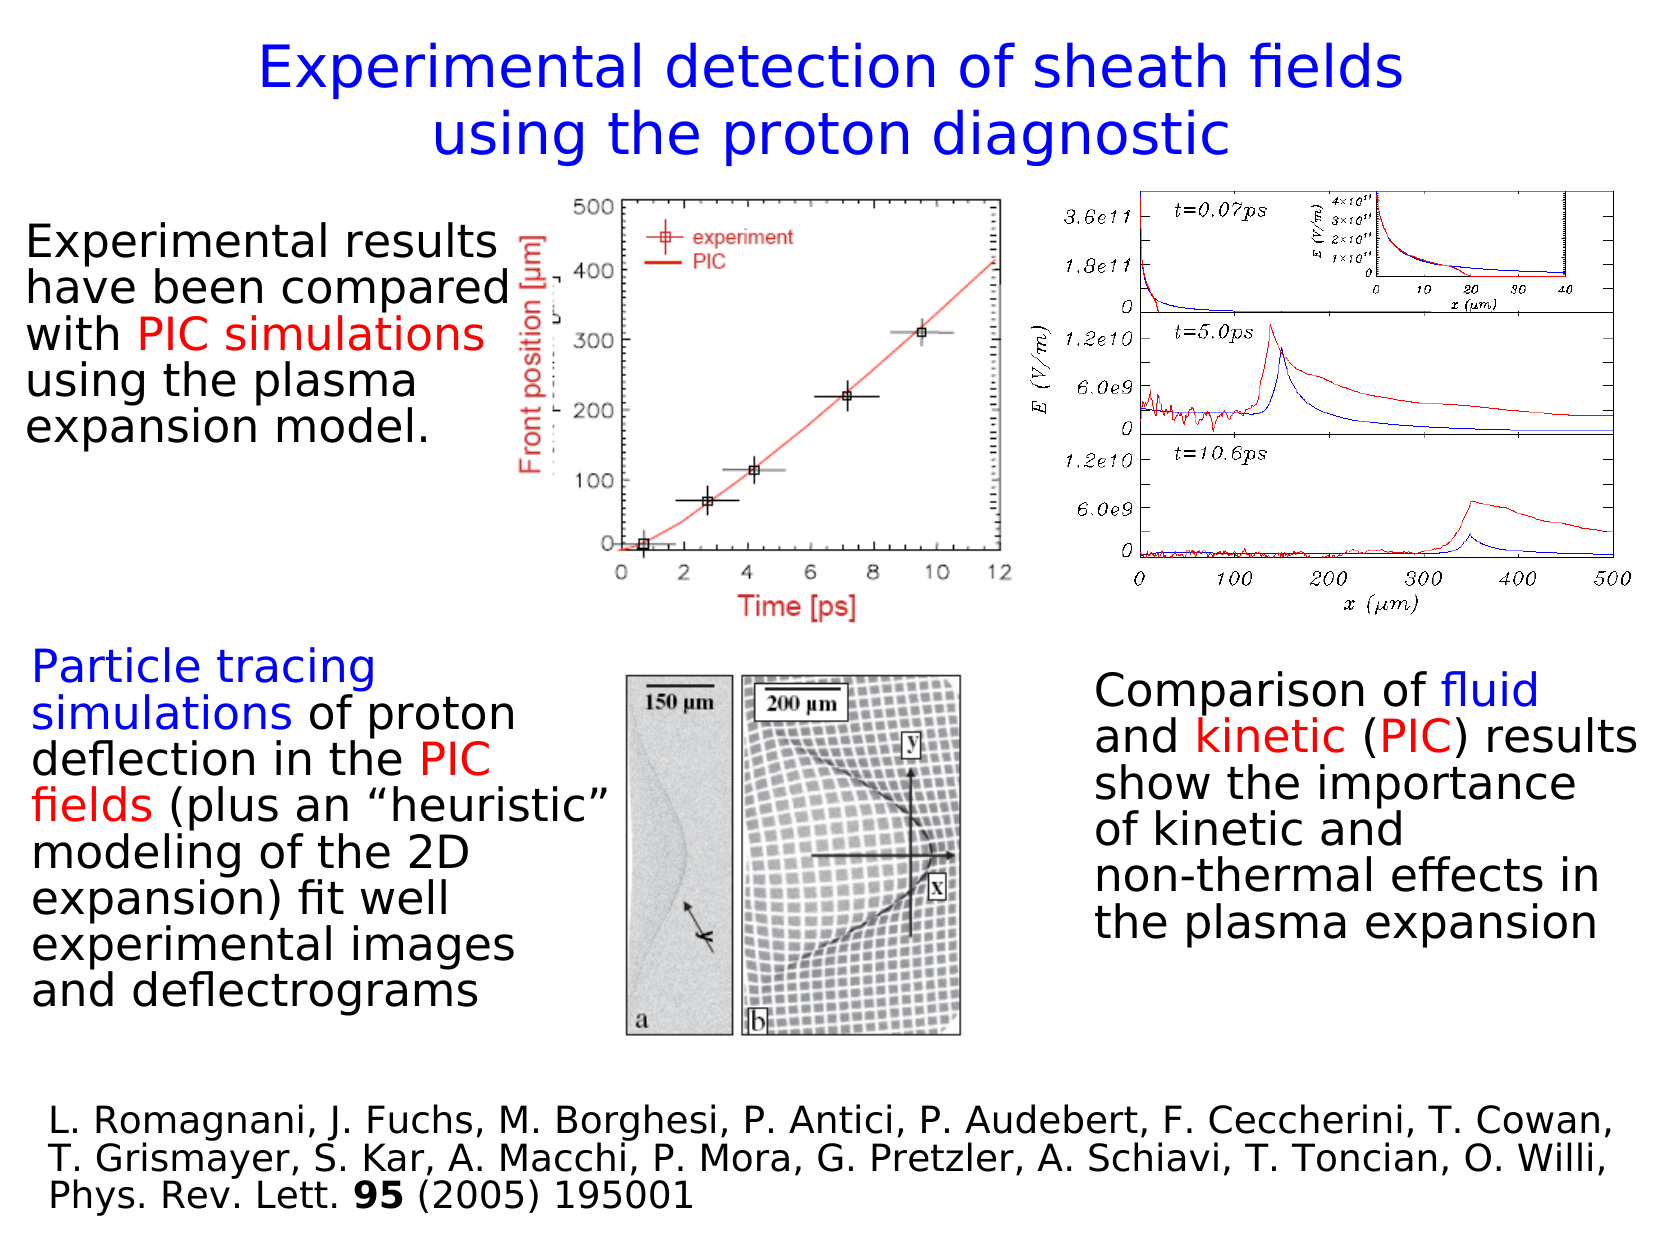

Experimental detection of sheath fields
using the proton diagnostic
Experimental results
have been compared
with PIC simulations
using the plasma
expansion model.
Particle tracing
simulations of proton
deflection in the PIC
fields (plus an “heuristic”
modeling of the 2D
expansion) fit well
experimental images
and deflectrograms
Comparison of fluid
and kinetic (PIC) results
show the importance
of kinetic and
non-thermal effects in
the plasma expansion
L. Romagnani, J. Fuchs, M. Borghesi, P. Antici, P. Audebert, F. Ceccherini, T. Cowan,
T. Grismayer, S. Kar, A. Macchi, P. Mora, G. Pretzler, A. Schiavi, T. Toncian, O. Willi,
Phys. Rev. Lett. 95 (2005) 195001